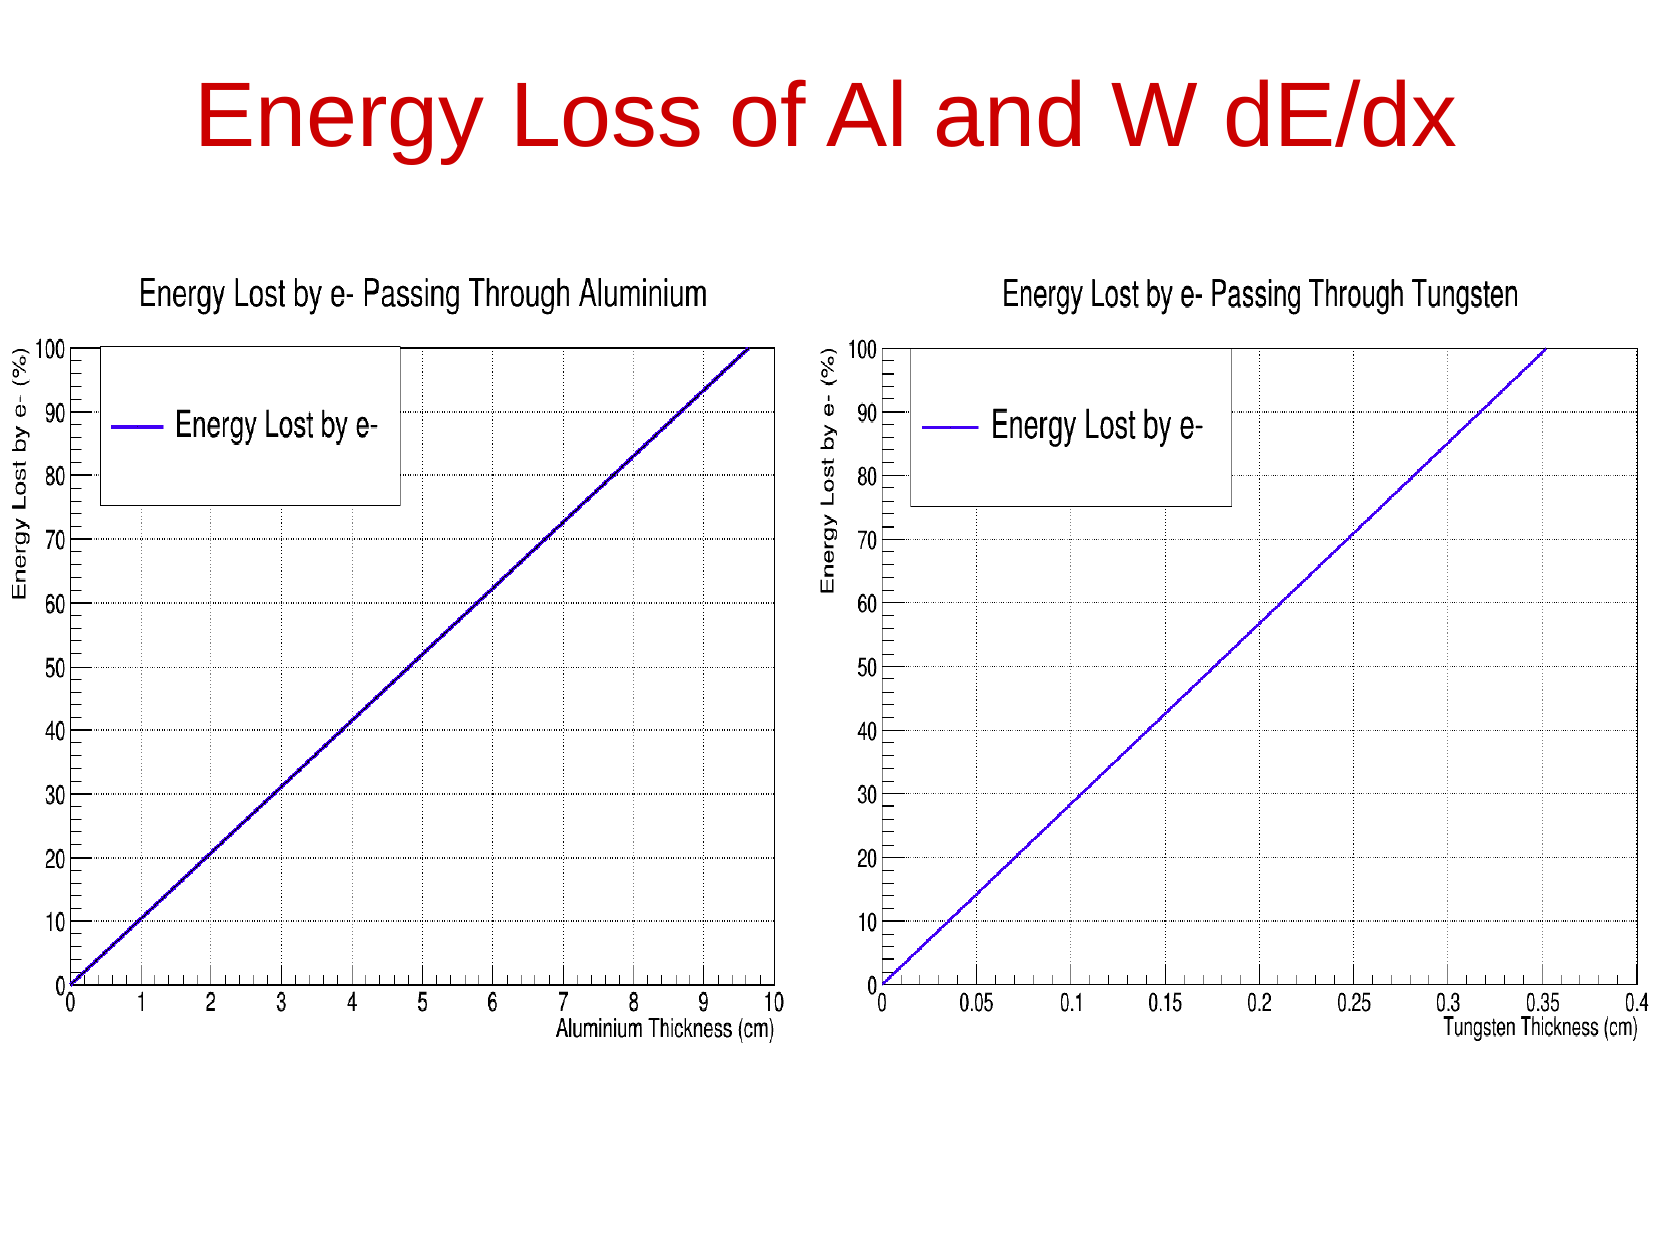

# Energy Loss of Al and W dE/dx